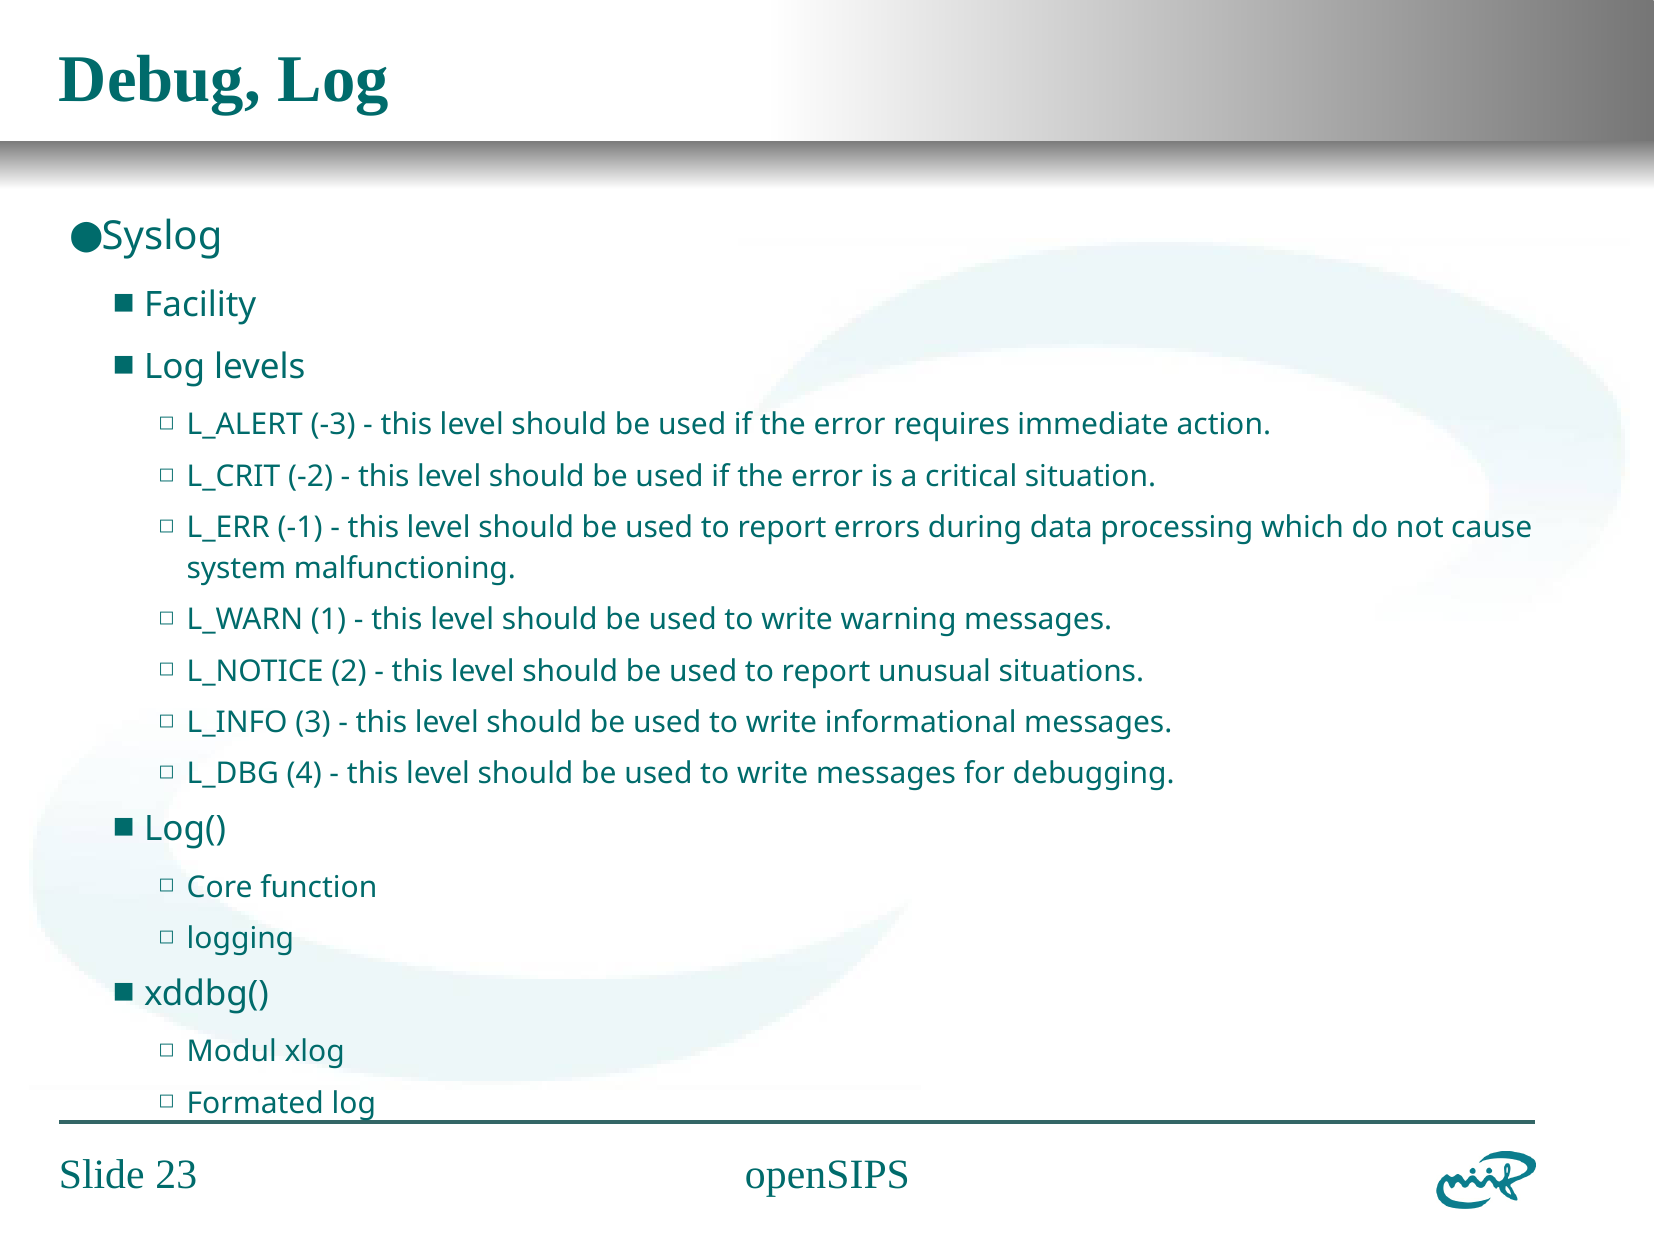

# Debug, Log
Syslog
Facility
Log levels
L_ALERT (-3) - this level should be used if the error requires immediate action.
L_CRIT (-2) - this level should be used if the error is a critical situation.
L_ERR (-1) - this level should be used to report errors during data processing which do not cause system malfunctioning.
L_WARN (1) - this level should be used to write warning messages.
L_NOTICE (2) - this level should be used to report unusual situations.
L_INFO (3) - this level should be used to write informational messages.
L_DBG (4) - this level should be used to write messages for debugging.
Log()
Core function
logging
xddbg()
Modul xlog
Formated log
23
openSIPS